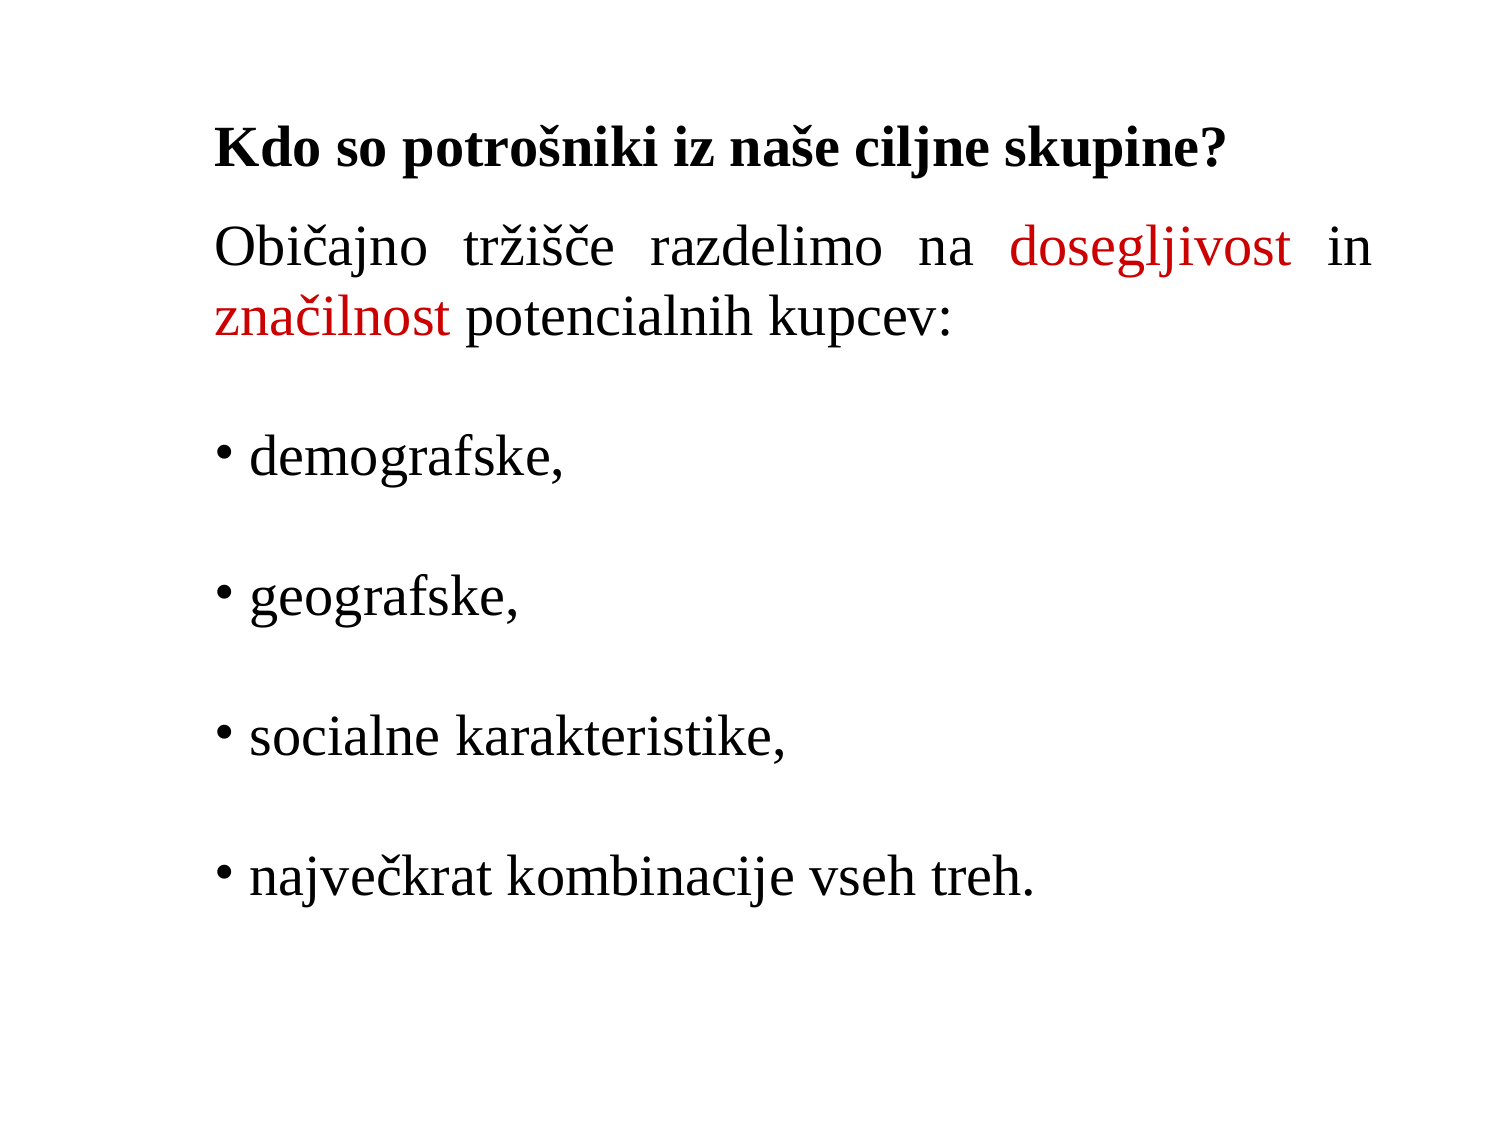

Kdo so potrošniki iz naše ciljne skupine?
Običajno tržišče razdelimo na dosegljivost in značilnost potencialnih kupcev:
 demografske,
 geografske,
 socialne karakteristike,
 največkrat kombinacije vseh treh.